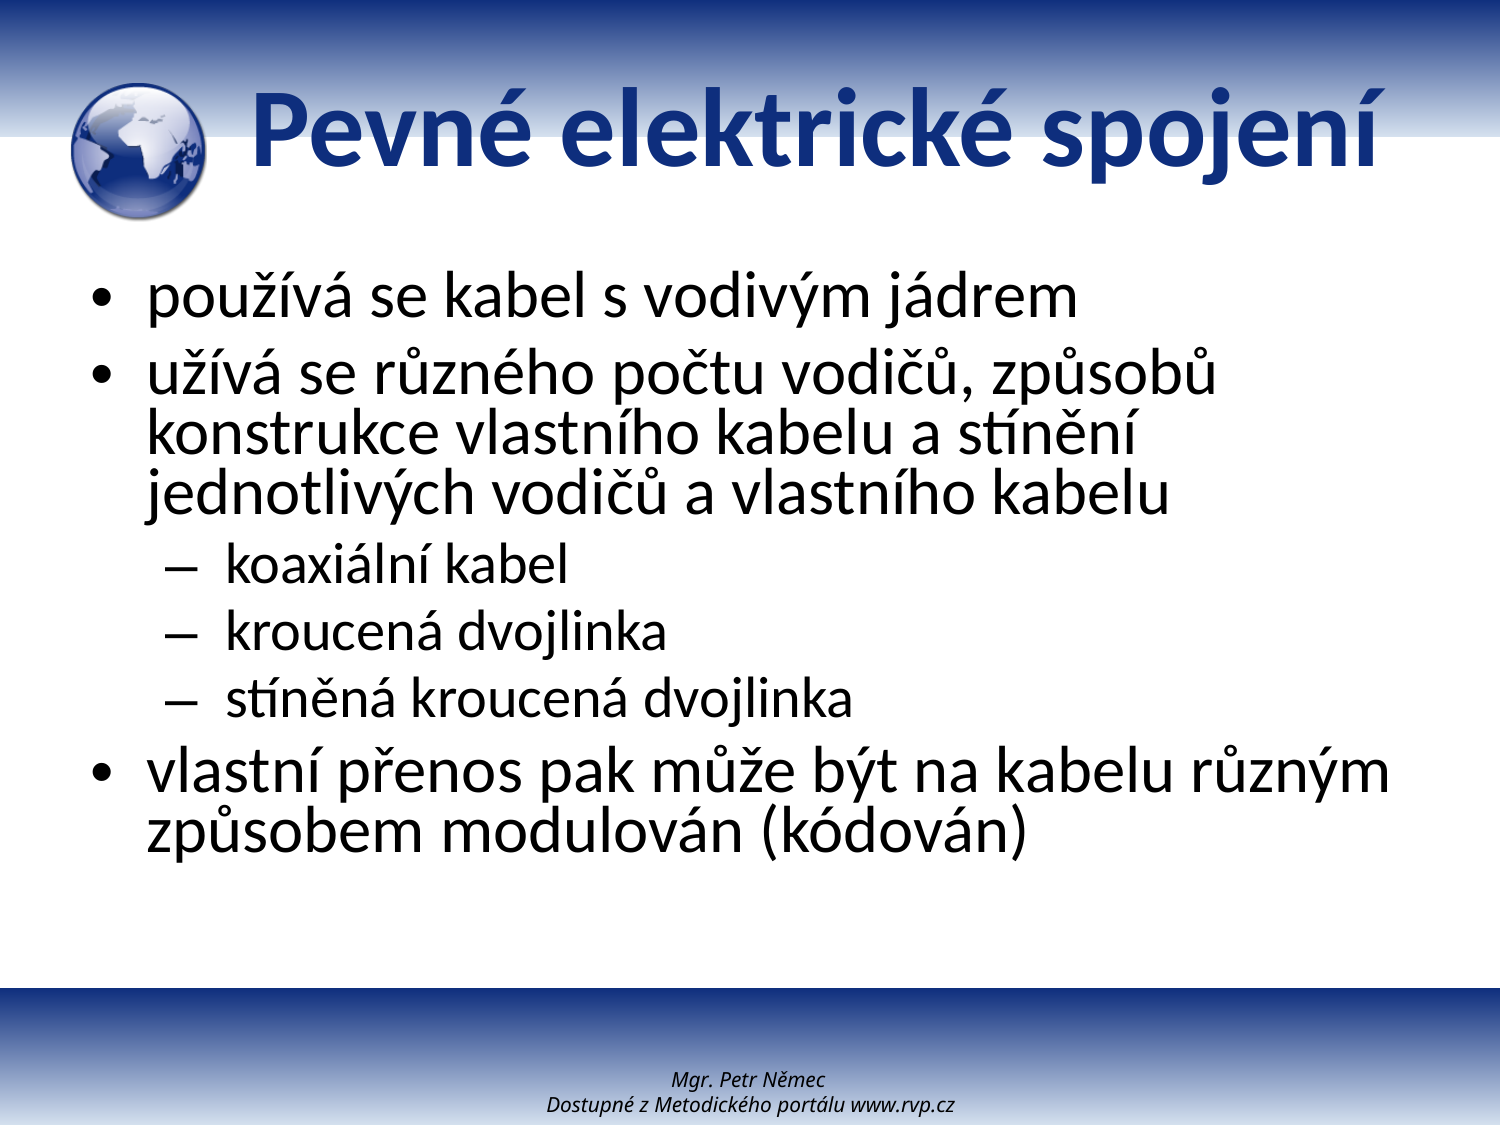

# Pevné elektrické spojení
používá se kabel s vodivým jádrem
užívá se různého počtu vodičů, způsobů konstrukce vlastního kabelu a stínění jednotlivých vodičů a vlastního kabelu
 koaxiální kabel
 kroucená dvojlinka
 stíněná kroucená dvojlinka
vlastní přenos pak může být na kabelu různým způsobem modulován (kódován)